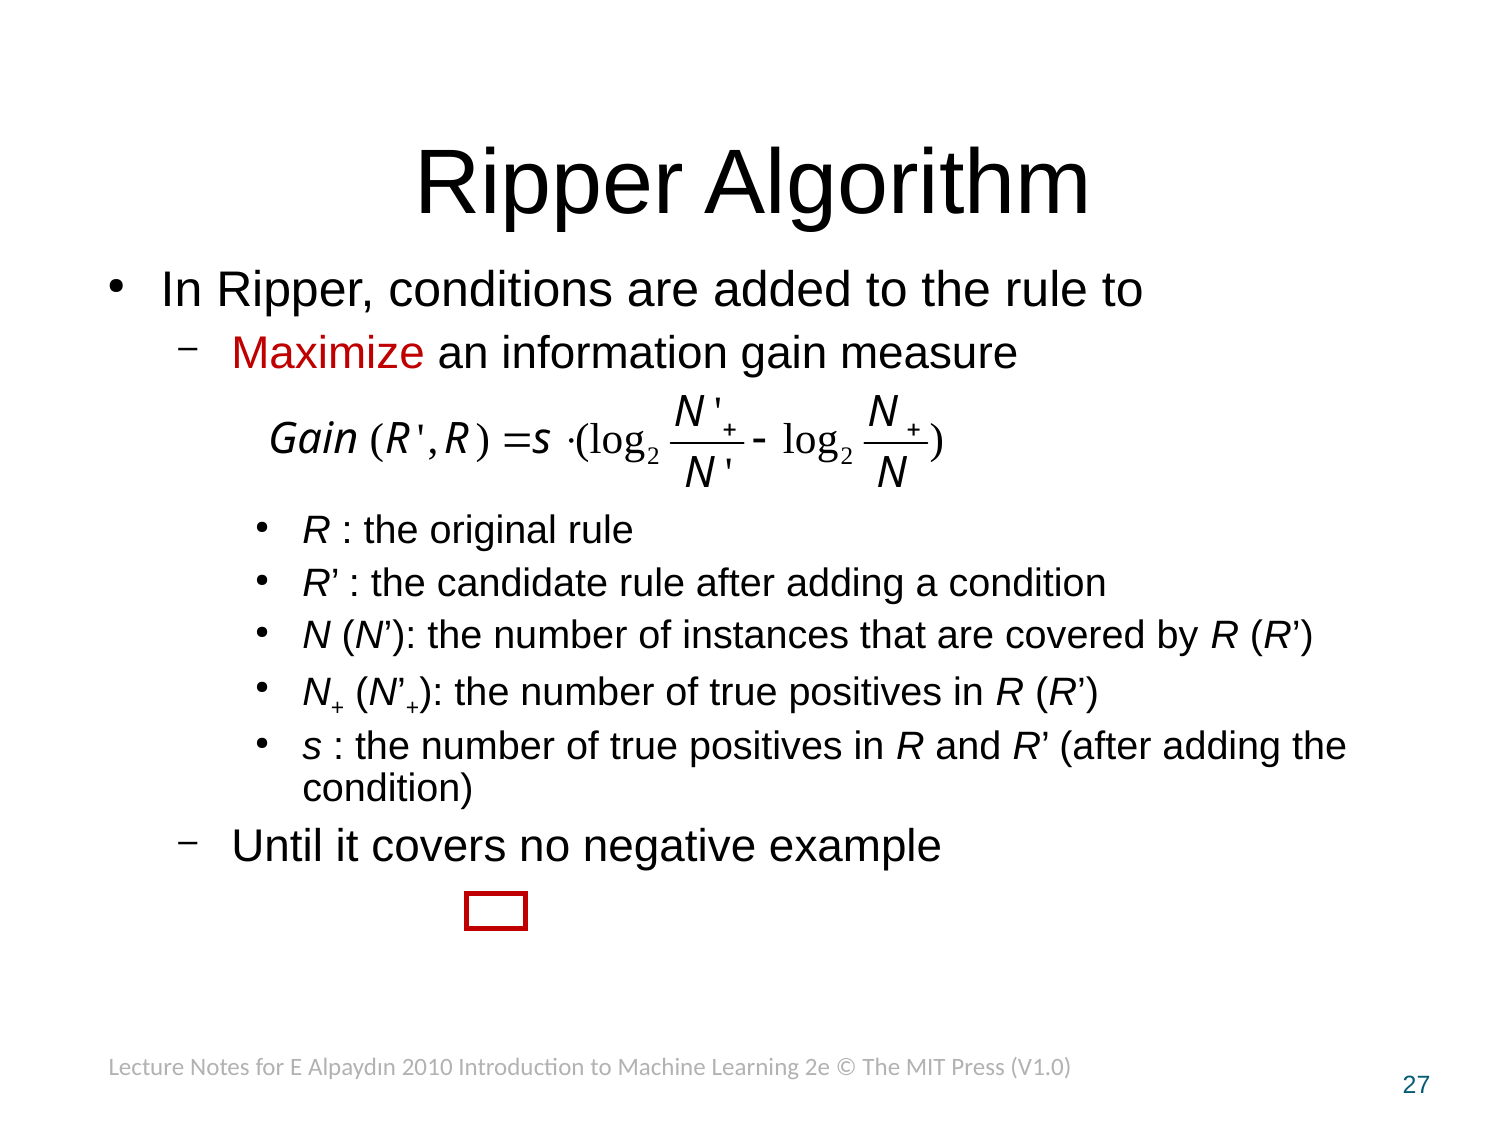

# Ripper Algorithm
In Ripper, conditions are added to the rule to
Maximize an information gain measure
R : the original rule
R’ : the candidate rule after adding a condition
N (N’): the number of instances that are covered by R (R’)
N+ (N’+): the number of true positives in R (R’)
s : the number of true positives in R and R’ (after adding the condition)
Until it covers no negative example
Lecture Notes for E Alpaydın 2010 Introduction to Machine Learning 2e © The MIT Press (V1.0)